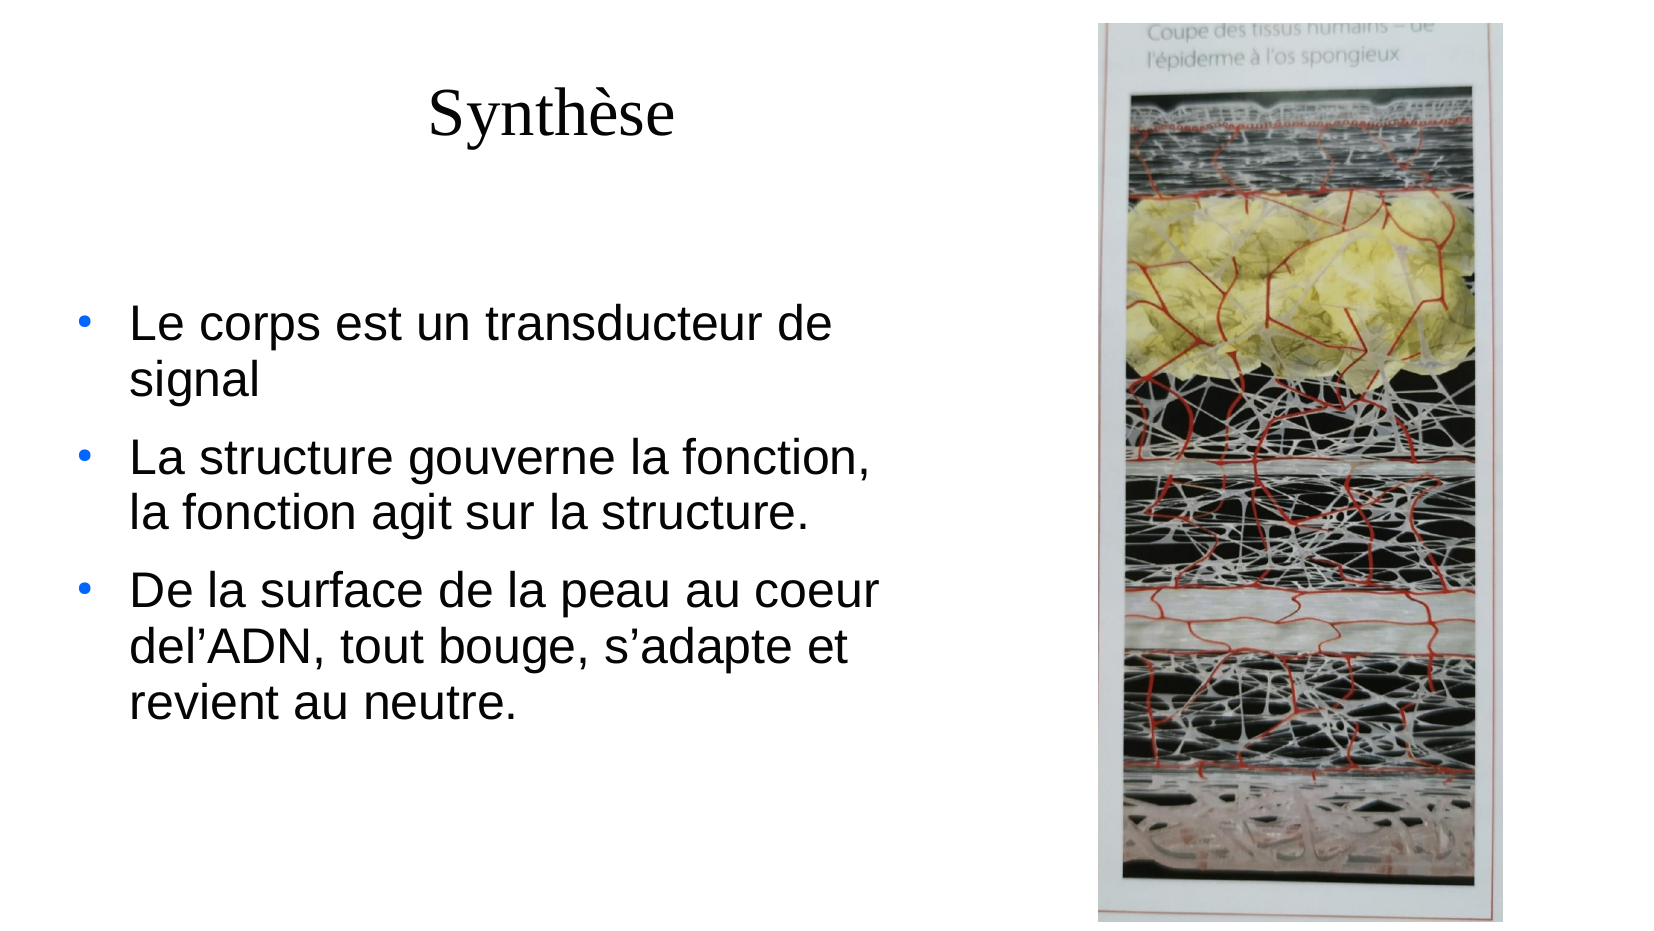

# Synthèse
Le corps est un transducteur de signal
La structure gouverne la fonction, la fonction agit sur la structure.
De la surface de la peau au coeur del’ADN, tout bouge, s’adapte et revient au neutre.
Le tissu conjonctif, par Nicolas Truffart, Ecole Française d'Ashtanga Yoga
25